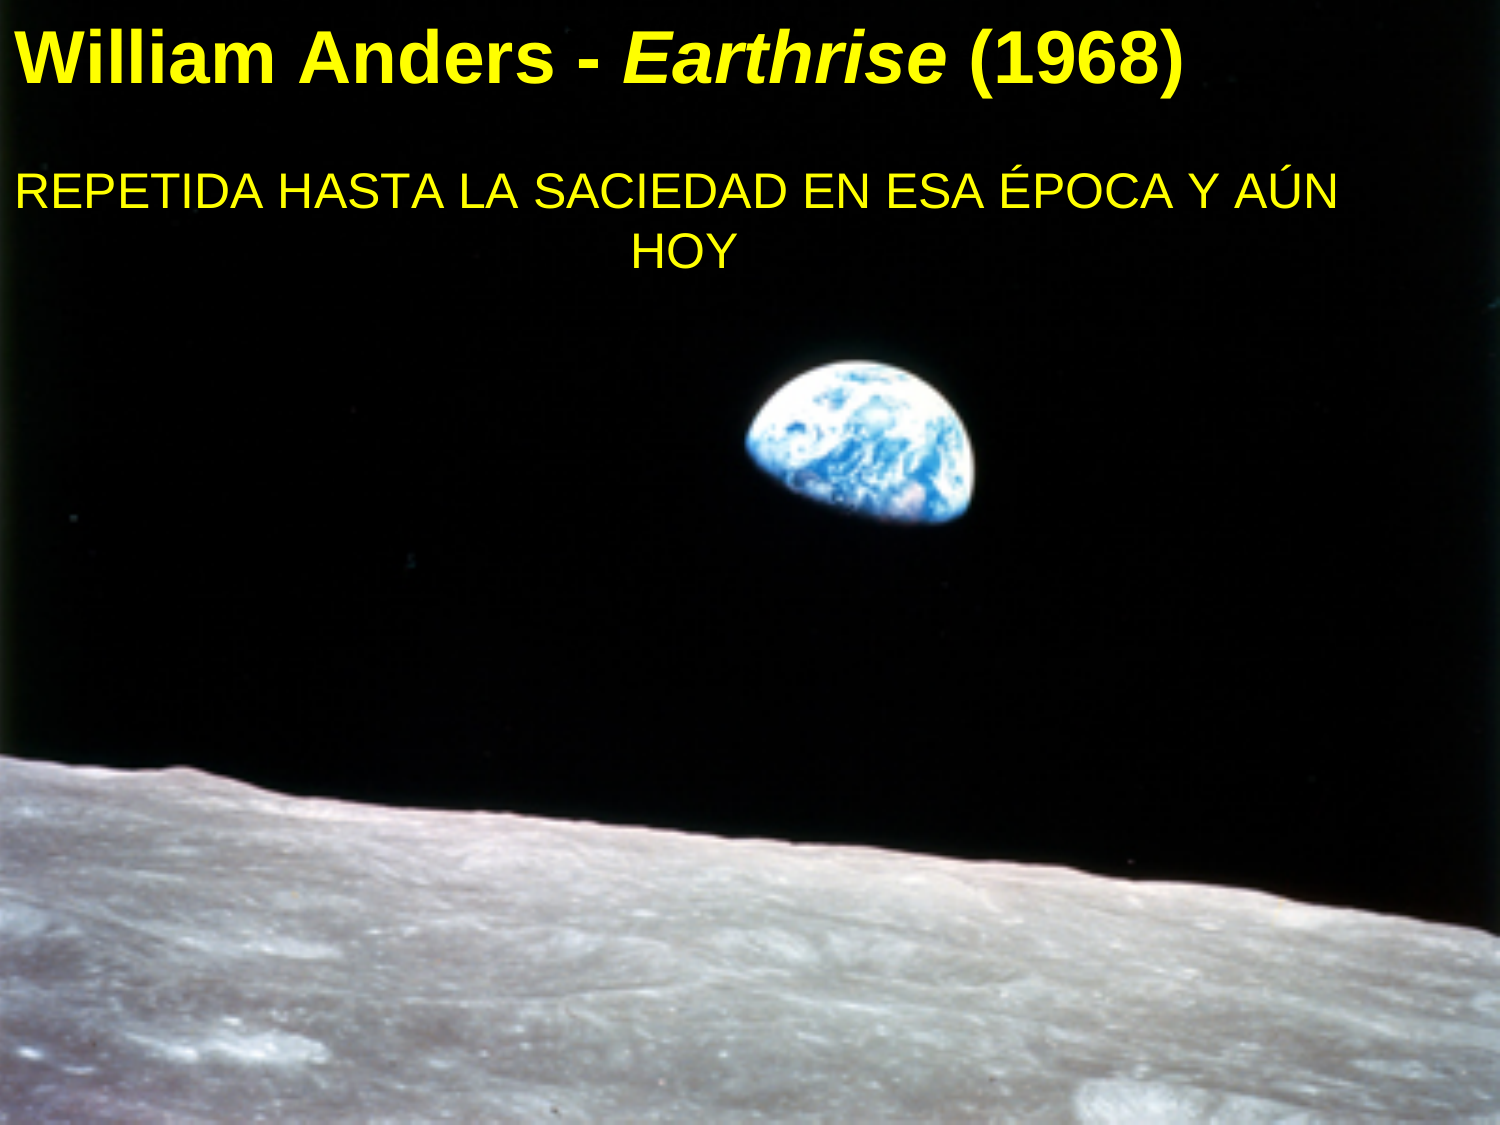

William Anders - Earthrise (1968)
REPETIDA HASTA LA SACIEDAD EN ESA ÉPOCA Y AÚN
 HOY
William Anders - Earthrise (1968)
Perhaps the most famous photograph ever taken: earth from behind the moon.